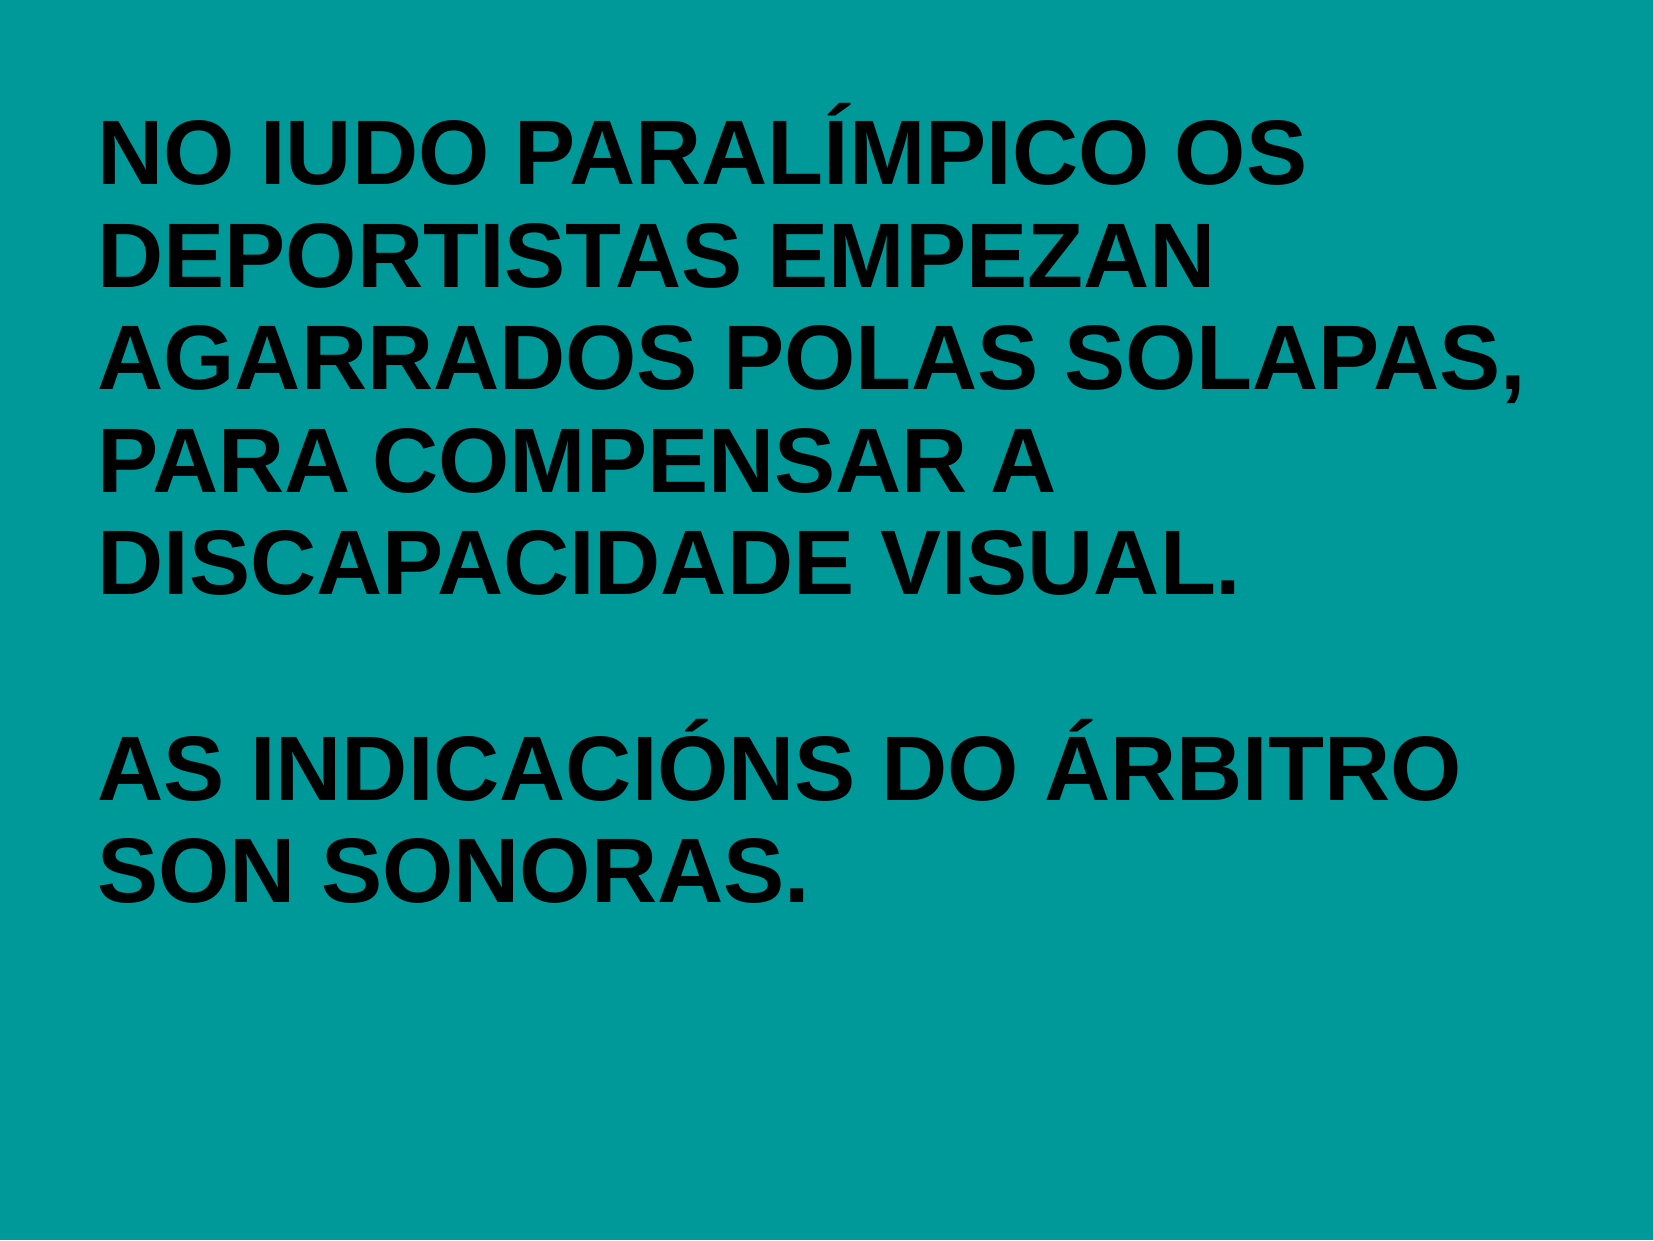

NO IUDO PARALÍMPICO OS DEPORTISTAS EMPEZAN AGARRADOS POLAS SOLAPAS, PARA COMPENSAR A DISCAPACIDADE VISUAL.
AS INDICACIÓNS DO ÁRBITRO SON SONORAS.